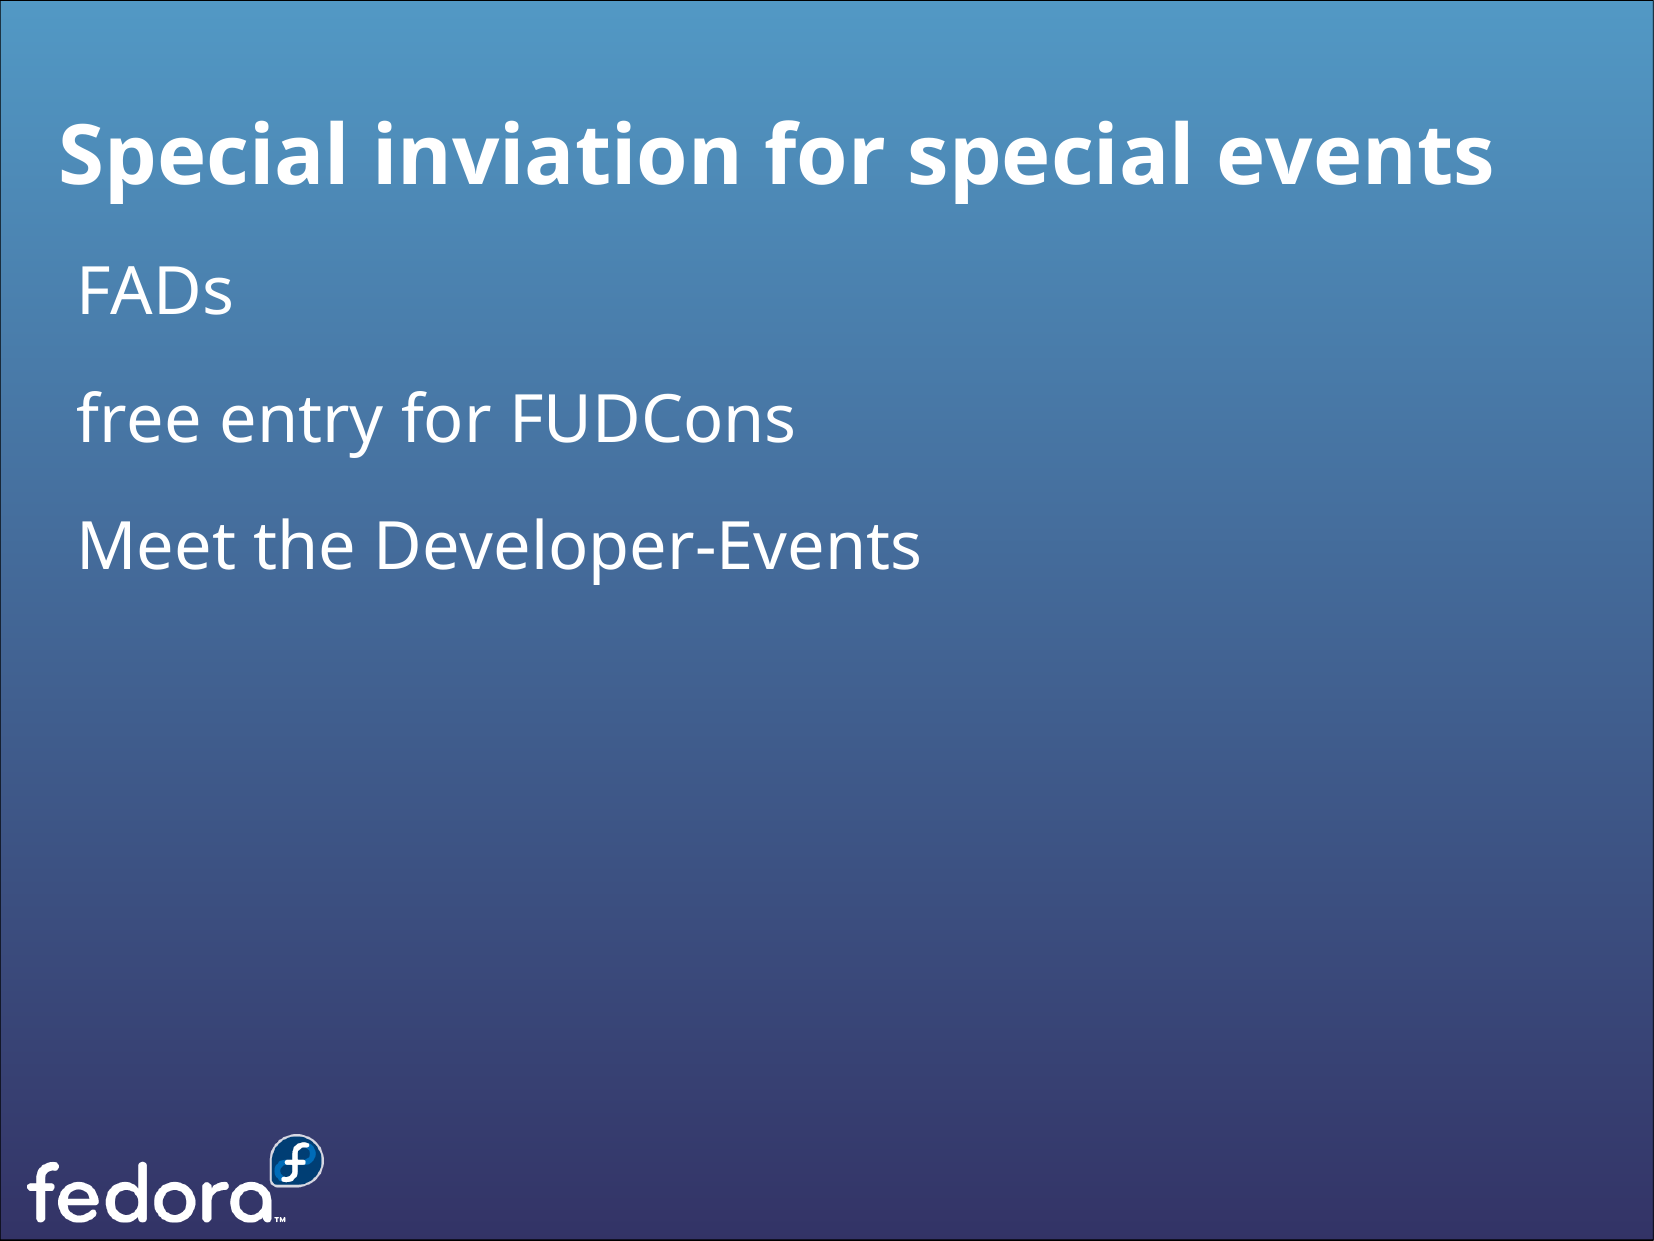

# Special inviation for special events
FADs
free entry for FUDCons
Meet the Developer-Events